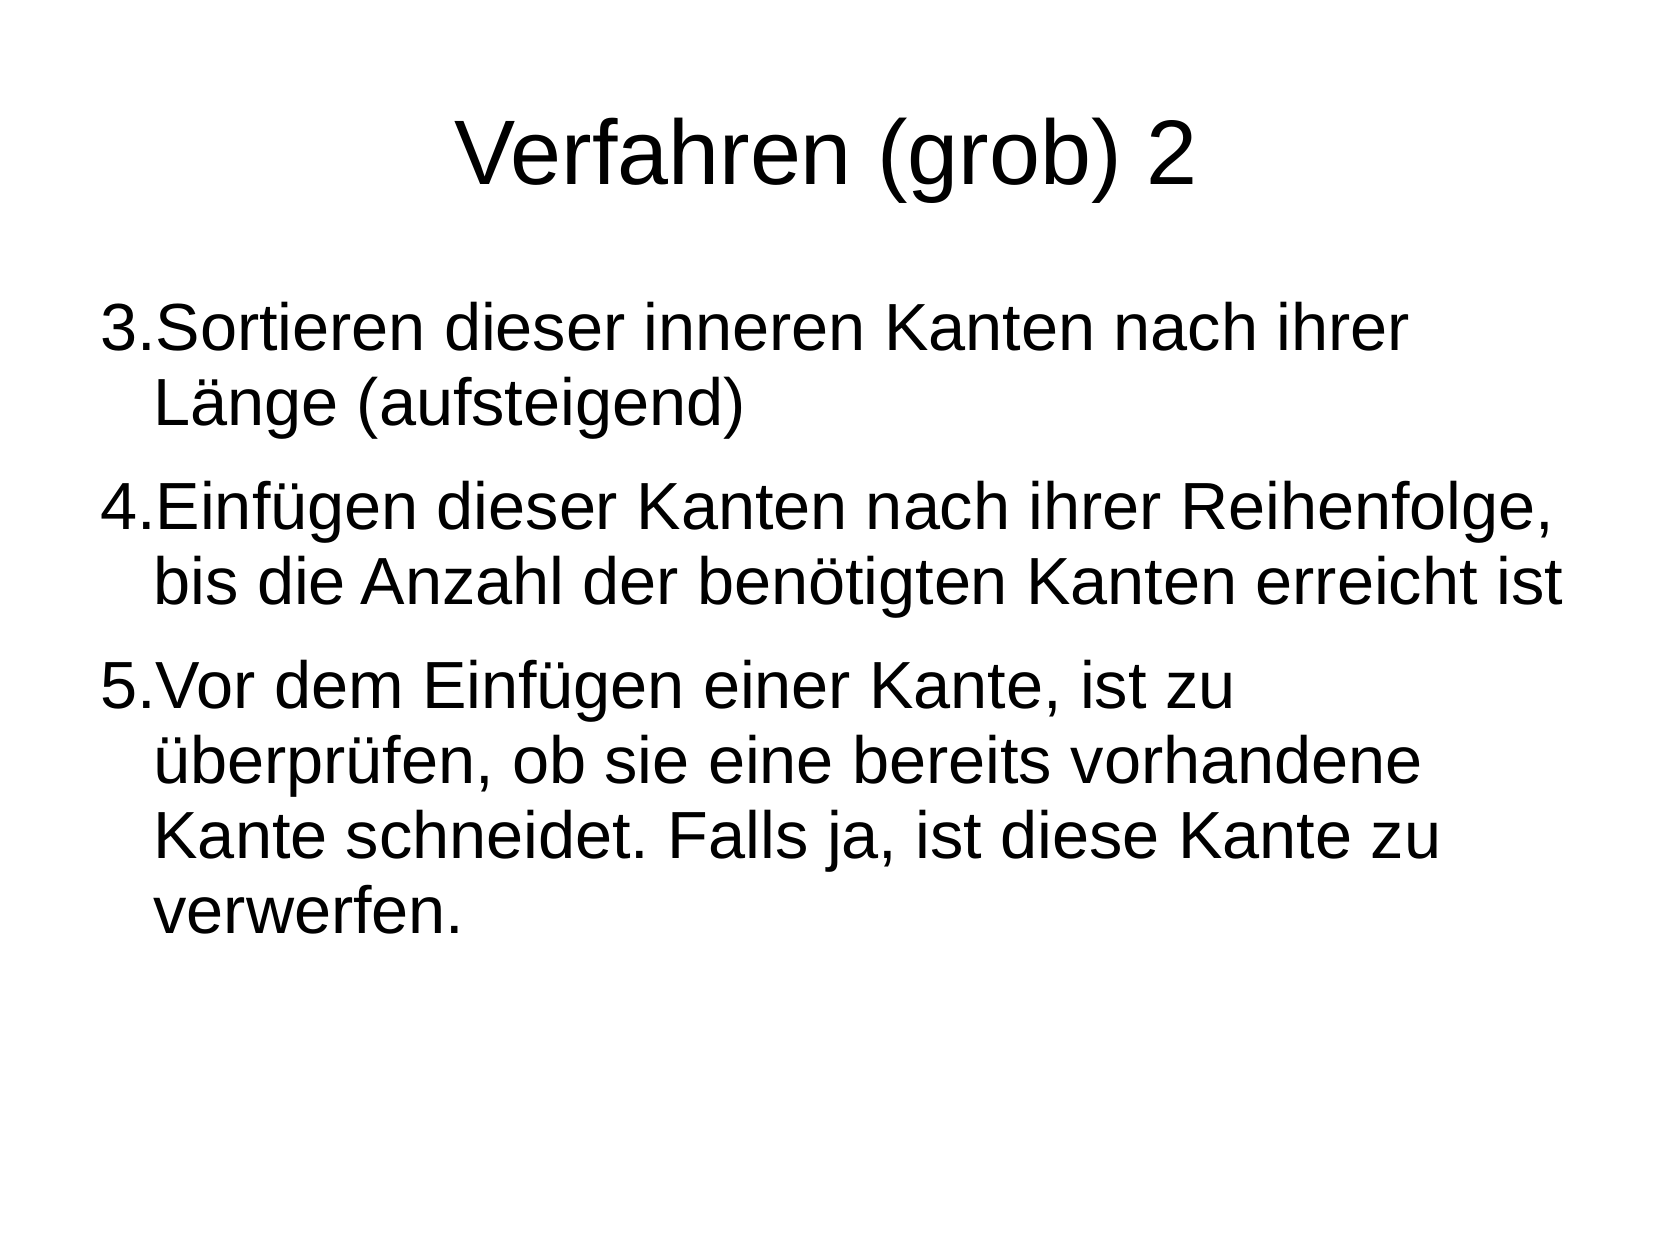

# Verfahren (grob) 2
Sortieren dieser inneren Kanten nach ihrer Länge (aufsteigend)
Einfügen dieser Kanten nach ihrer Reihenfolge, bis die Anzahl der benötigten Kanten erreicht ist
Vor dem Einfügen einer Kante, ist zu überprüfen, ob sie eine bereits vorhandene Kante schneidet. Falls ja, ist diese Kante zu verwerfen.